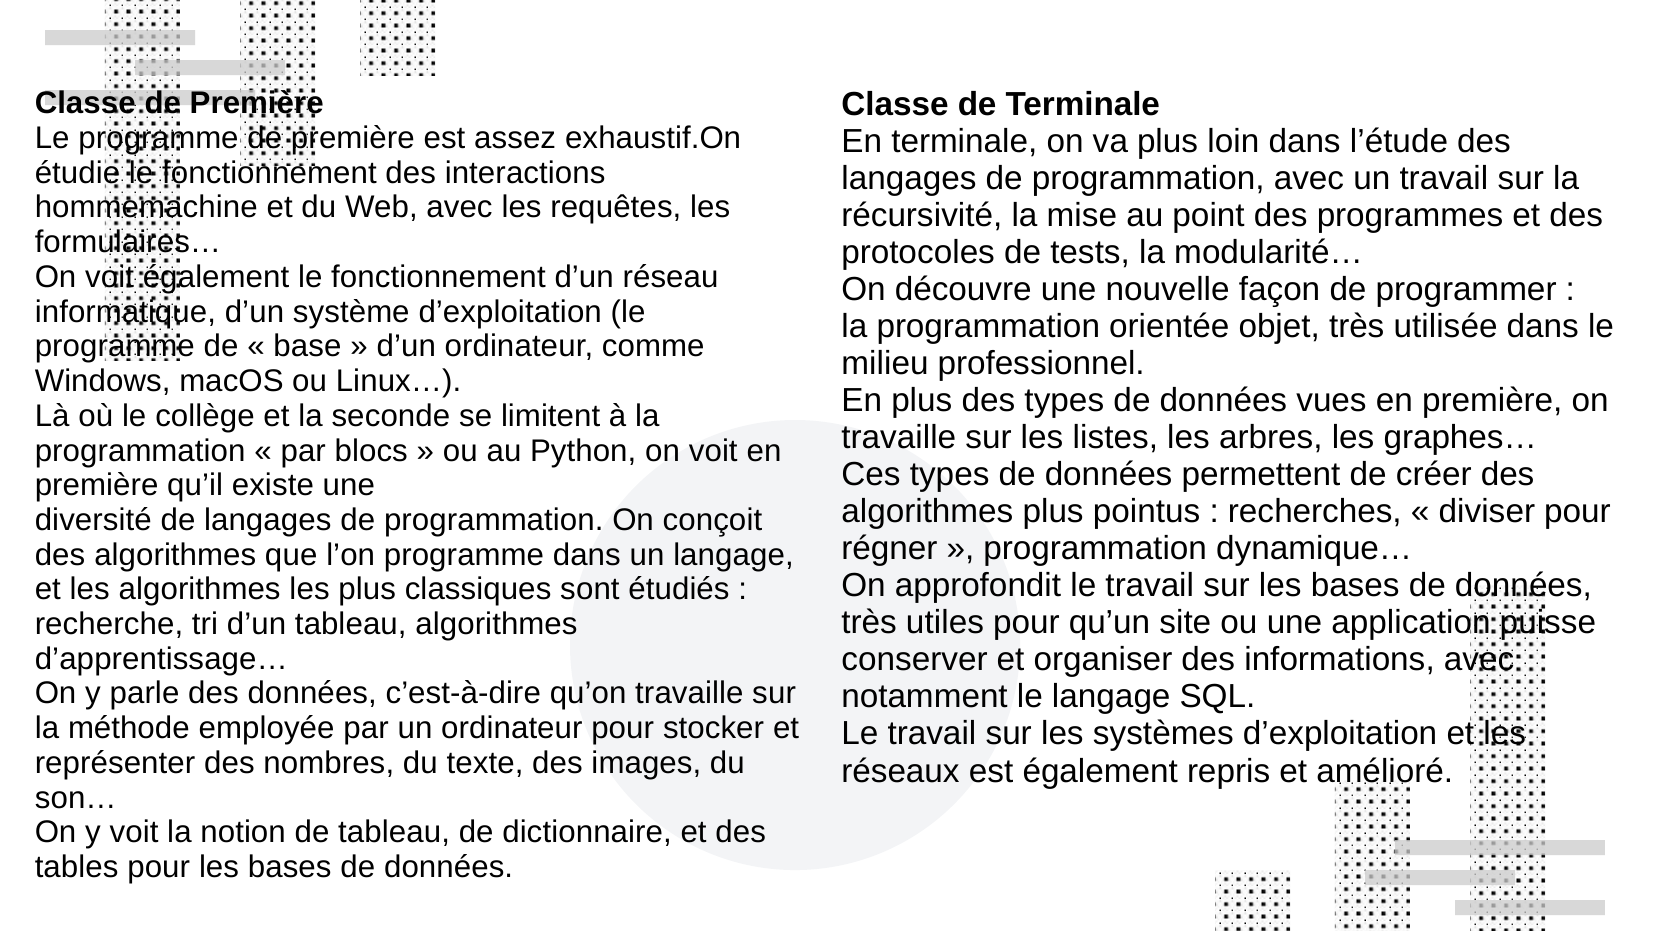

Classe de Première
Le programme de première est assez exhaustif.On étudie le fonctionnement des interactions hommemachine et du Web, avec les requêtes, les formulaires…
On voit également le fonctionnement d’un réseau informatique, d’un système d’exploitation (le programme de « base » d’un ordinateur, comme Windows, macOS ou Linux…).
Là où le collège et la seconde se limitent à la programmation « par blocs » ou au Python, on voit en première qu’il existe une
diversité de langages de programmation. On conçoit des algorithmes que l’on programme dans un langage, et les algorithmes les plus classiques sont étudiés : recherche, tri d’un tableau, algorithmes d’apprentissage…
On y parle des données, c’est-à-dire qu’on travaille sur la méthode employée par un ordinateur pour stocker et représenter des nombres, du texte, des images, du son…
On y voit la notion de tableau, de dictionnaire, et des tables pour les bases de données.
Classe de Terminale
En terminale, on va plus loin dans l’étude des langages de programmation, avec un travail sur la récursivité, la mise au point des programmes et des protocoles de tests, la modularité…
On découvre une nouvelle façon de programmer :
la programmation orientée objet, très utilisée dans le milieu professionnel.
En plus des types de données vues en première, on travaille sur les listes, les arbres, les graphes…
Ces types de données permettent de créer des algorithmes plus pointus : recherches, « diviser pour régner », programmation dynamique…
On approfondit le travail sur les bases de données, très utiles pour qu’un site ou une application puisse conserver et organiser des informations, avec notamment le langage SQL.
Le travail sur les systèmes d’exploitation et les réseaux est également repris et amélioré.